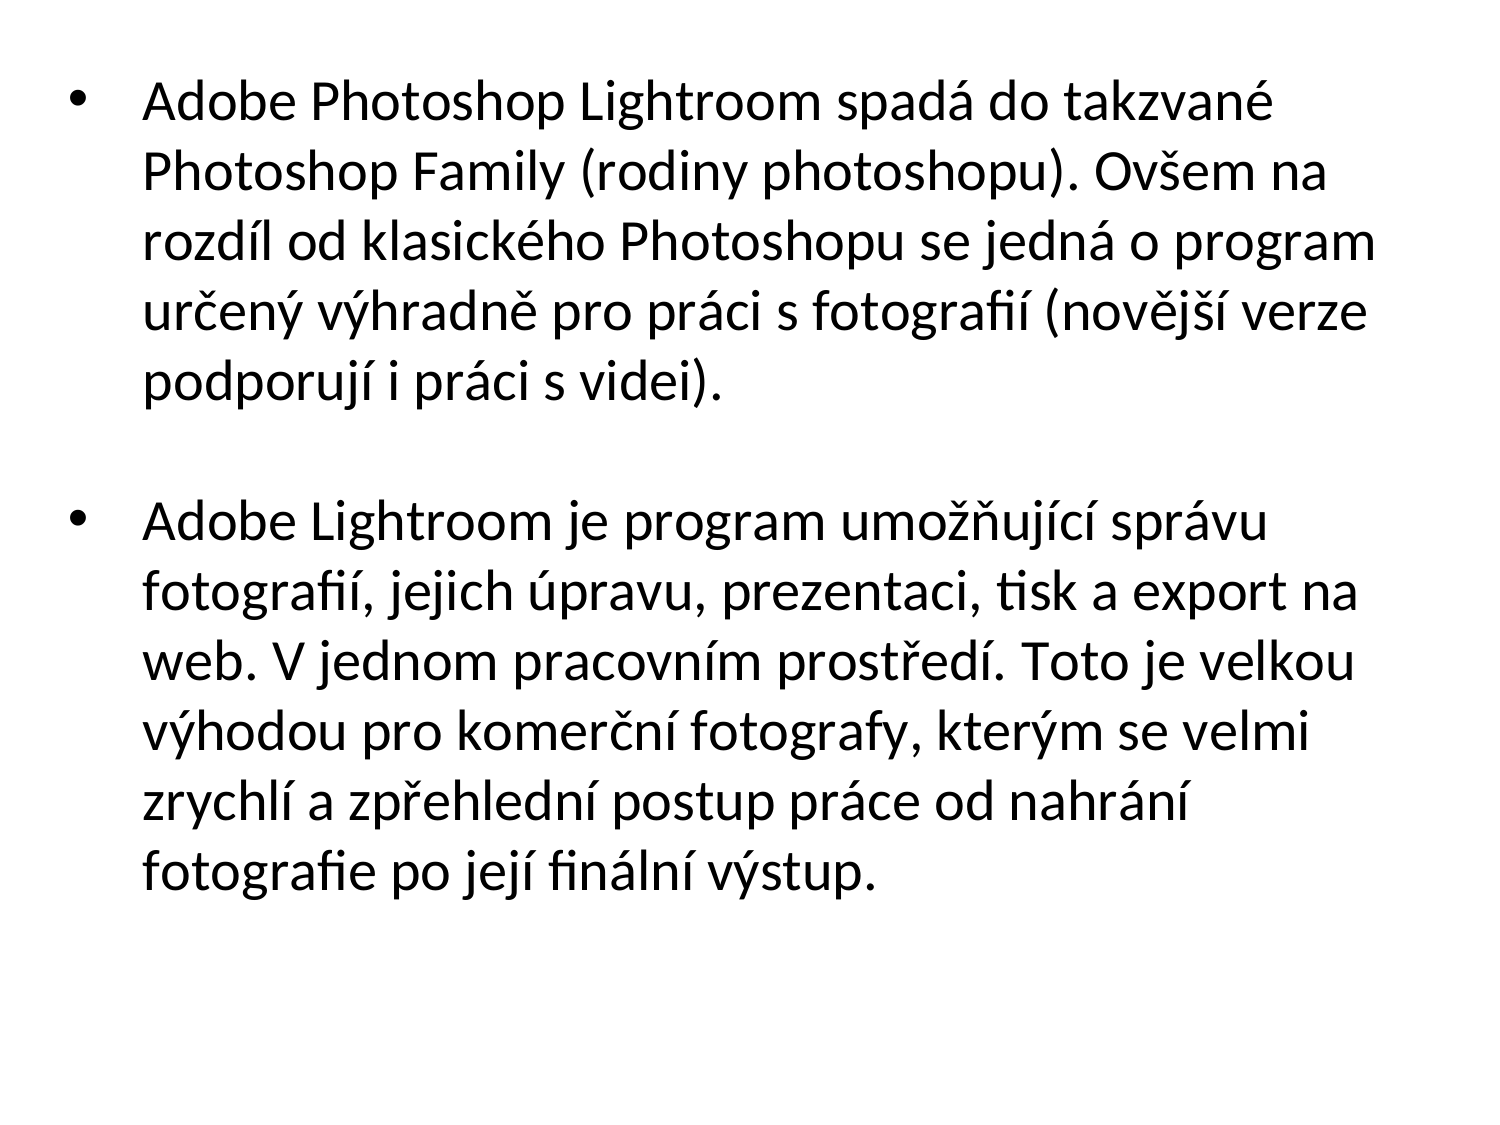

Adobe Photoshop Lightroom spadá do takzvané Photoshop Family (rodiny photoshopu). Ovšem na rozdíl od klasického Photoshopu se jedná o program určený výhradně pro práci s fotografií (novější verze podporují i práci s videi).
Adobe Lightroom je program umožňující správu fotografií, jejich úpravu, prezentaci, tisk a export na web. V jednom pracovním prostředí. Toto je velkou výhodou pro komerční fotografy, kterým se velmi zrychlí a zpřehlední postup práce od nahrání fotografie po její finální výstup.